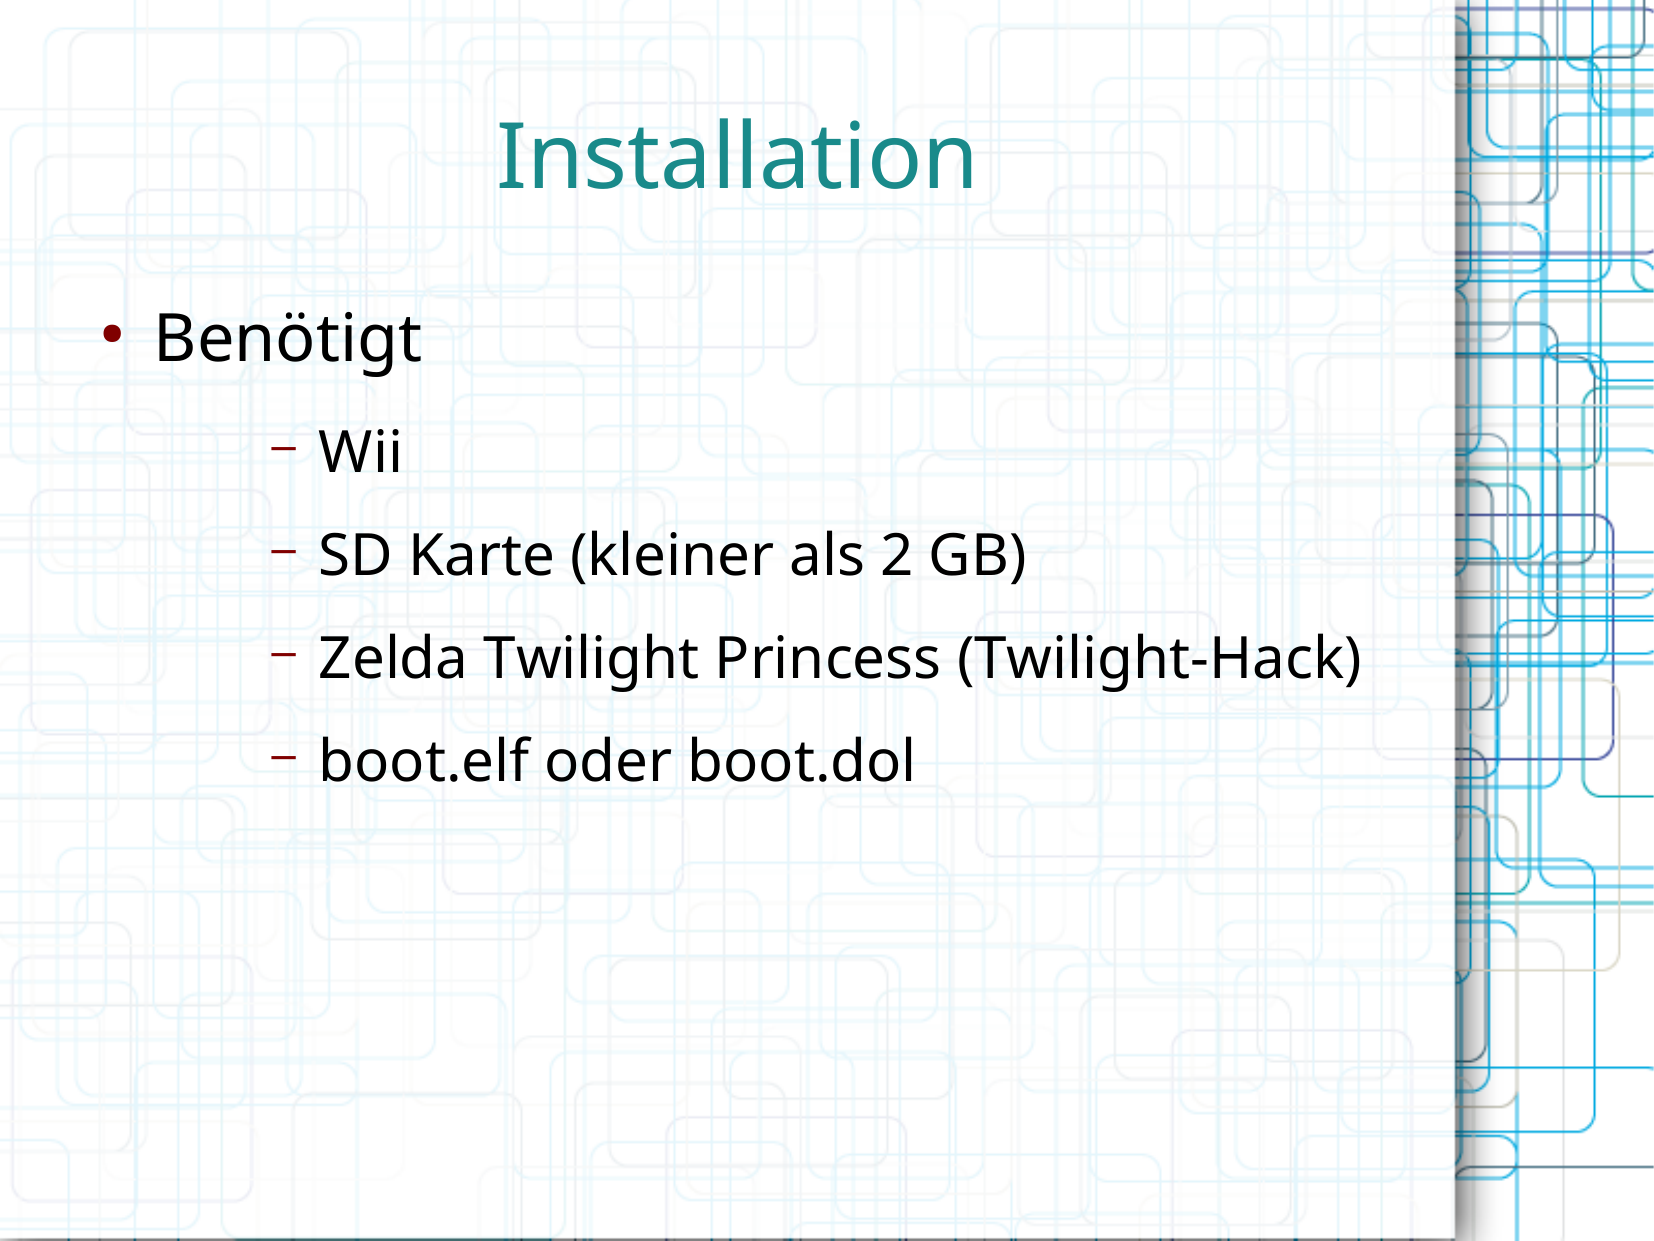

# Installation
Benötigt
Wii
SD Karte (kleiner als 2 GB)
Zelda Twilight Princess (Twilight-Hack)
boot.elf oder boot.dol